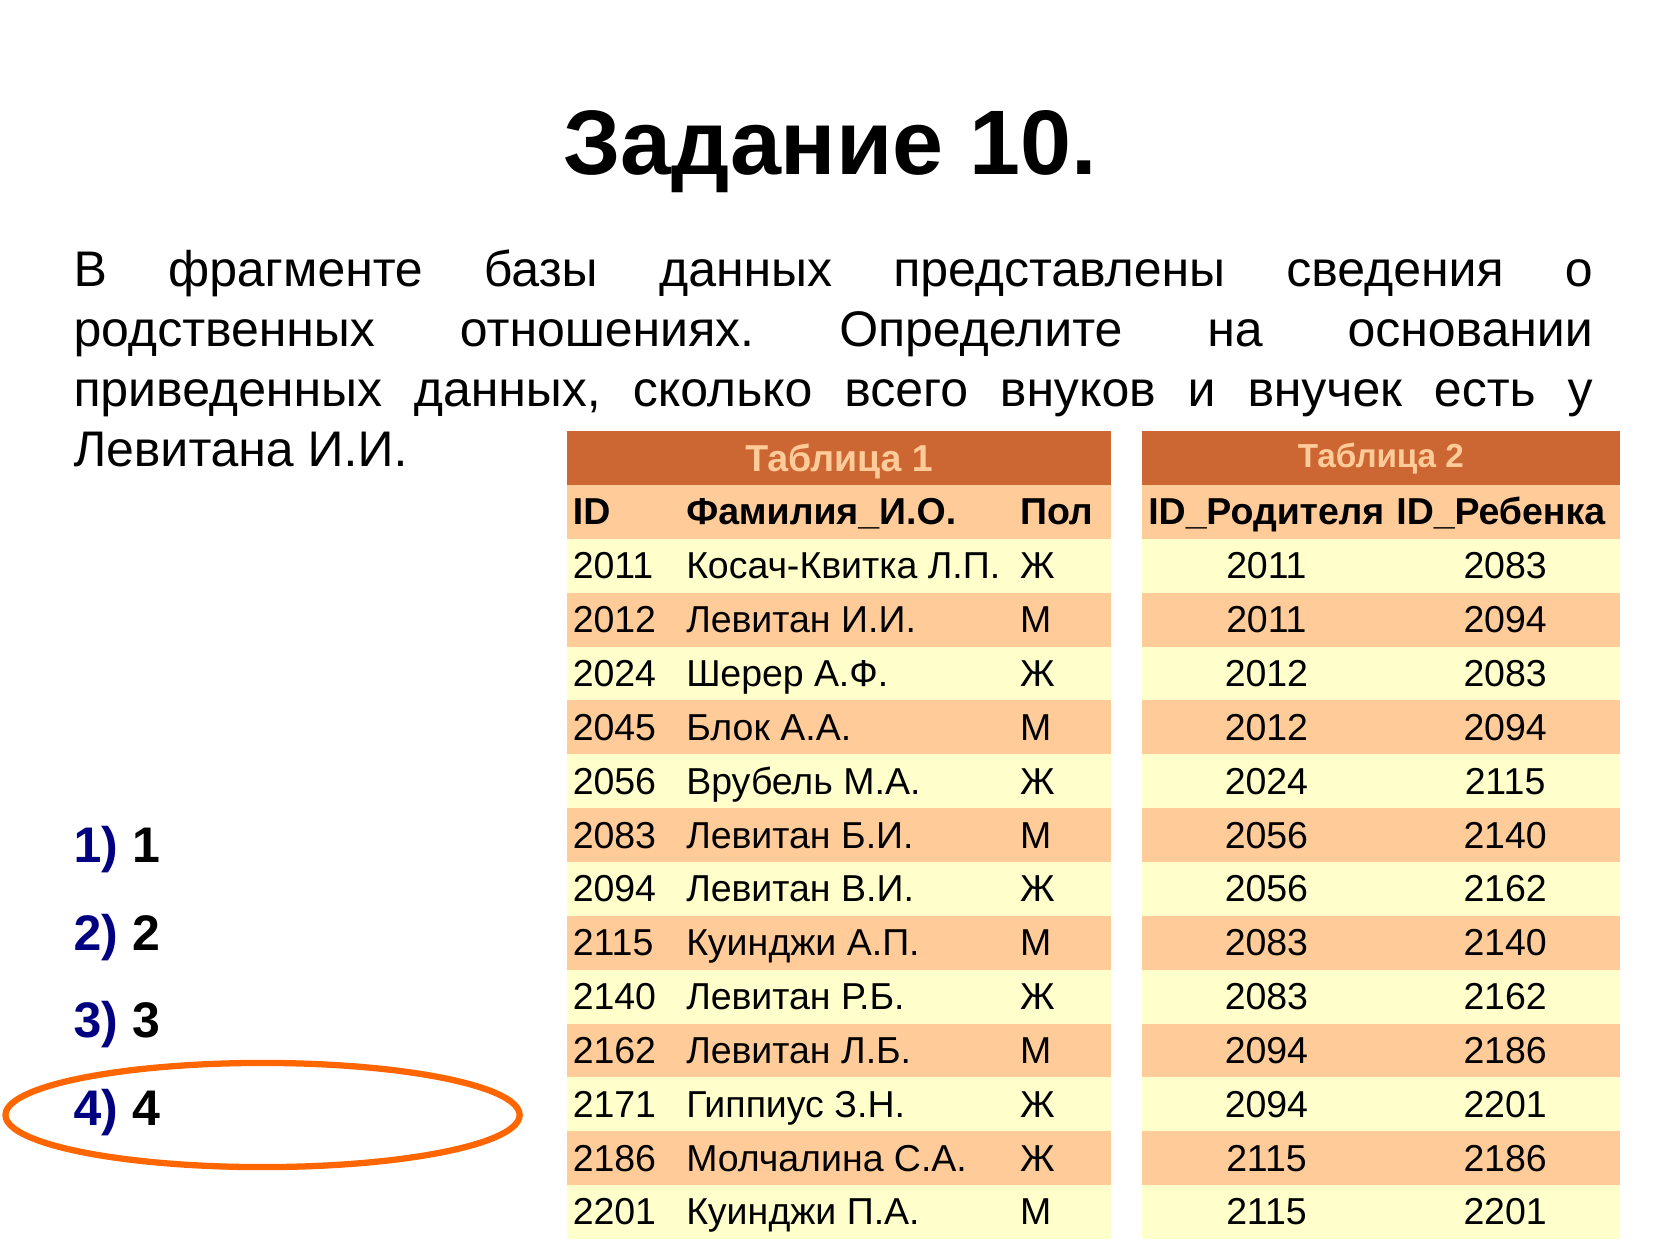

# Задание 10.
В фрагменте базы данных представлены сведения о родственных отношениях. Определите на основании приведенных данных, сколько всего внуков и внучек есть у Левитана И.И.
 1
 2
 3
 4
| Таблица 1 | | | | Таблица 2 | |
| --- | --- | --- | --- | --- | --- |
| ID | Фамилия\_И.О. | Пол | | ID\_Родителя | ID\_Ребенка |
| 2011 | Косач-Квитка Л.П. | Ж | | 2011 | 2083 |
| 2012 | Левитан И.И. | М | | 2011 | 2094 |
| 2024 | Шерер А.Ф. | Ж | | 2012 | 2083 |
| 2045 | Блок А.А. | М | | 2012 | 2094 |
| 2056 | Врубель М.А. | Ж | | 2024 | 2115 |
| 2083 | Левитан Б.И. | М | | 2056 | 2140 |
| 2094 | Левитан В.И. | Ж | | 2056 | 2162 |
| 2115 | Куинджи А.П. | М | | 2083 | 2140 |
| 2140 | Левитан Р.Б. | Ж | | 2083 | 2162 |
| 2162 | Левитан Л.Б. | М | | 2094 | 2186 |
| 2171 | Гиппиус З.Н. | Ж | | 2094 | 2201 |
| 2186 | Молчалина С.А. | Ж | | 2115 | 2186 |
| 2201 | Куинджи П.А. | М | | 2115 | 2201 |